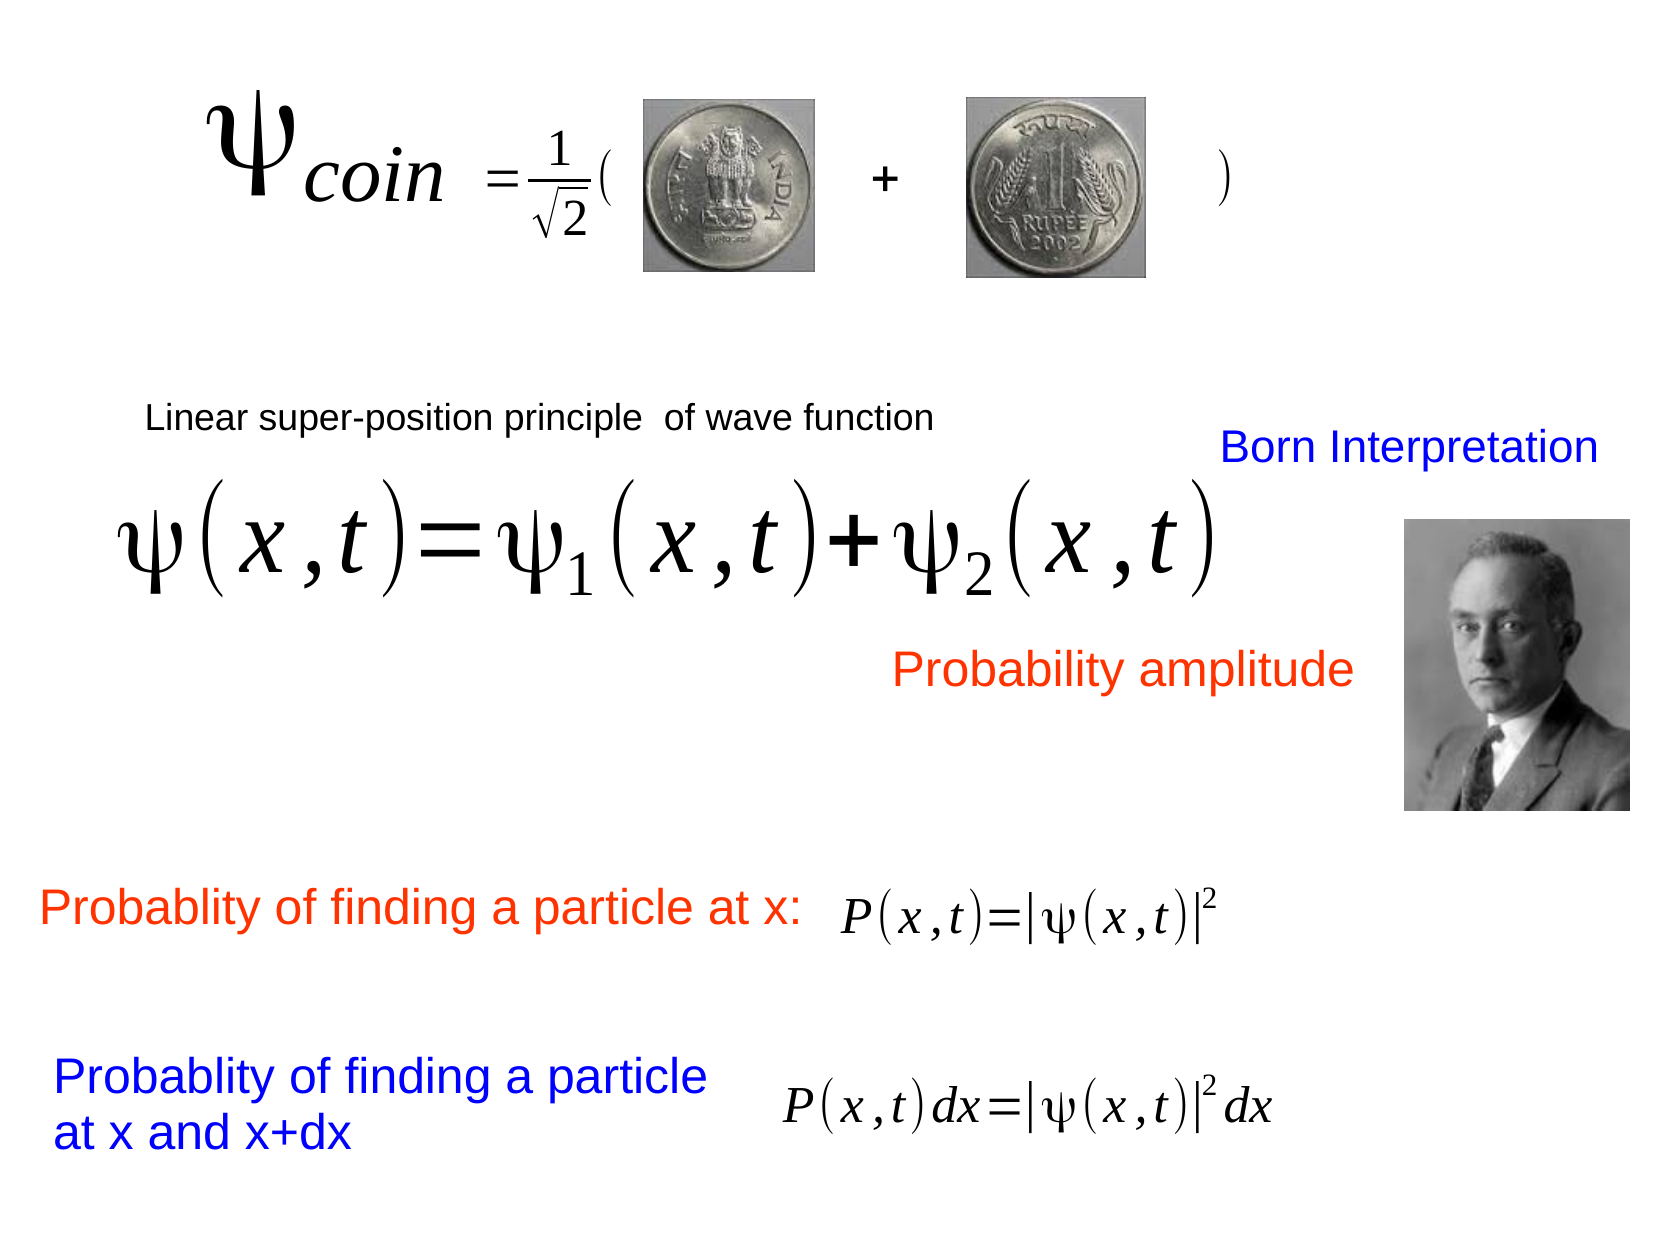

Linear super-position principle of wave function
Born Interpretation
Probability amplitude
 Probablity of finding a particle at x:
 Probablity of finding a particle
 at x and x+dx